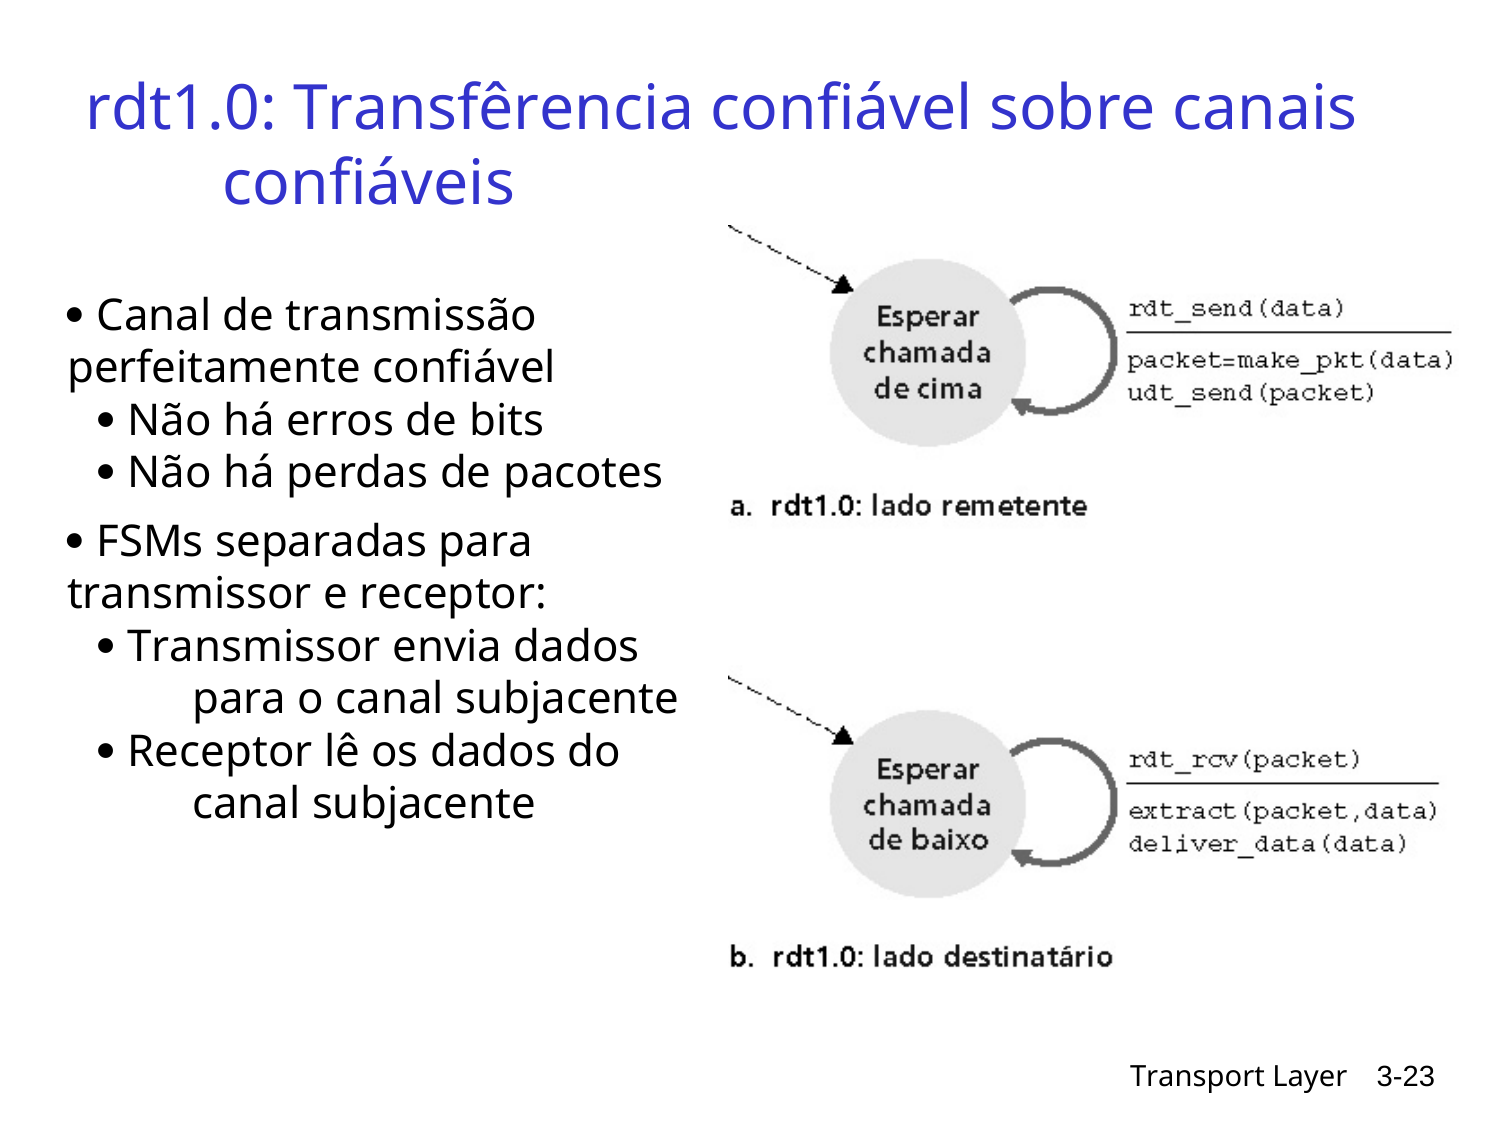

rdt1.0: Transfêrencia confiável sobre canais confiáveis
#  Canal de transmissão perfeitamente confiável
 Não há erros de bits
 Não há perdas de pacotes
 FSMs separadas para transmissor e receptor:
 Transmissor envia dados para o canal subjacente
 Receptor lê os dados do canal subjacente
Transport Layer